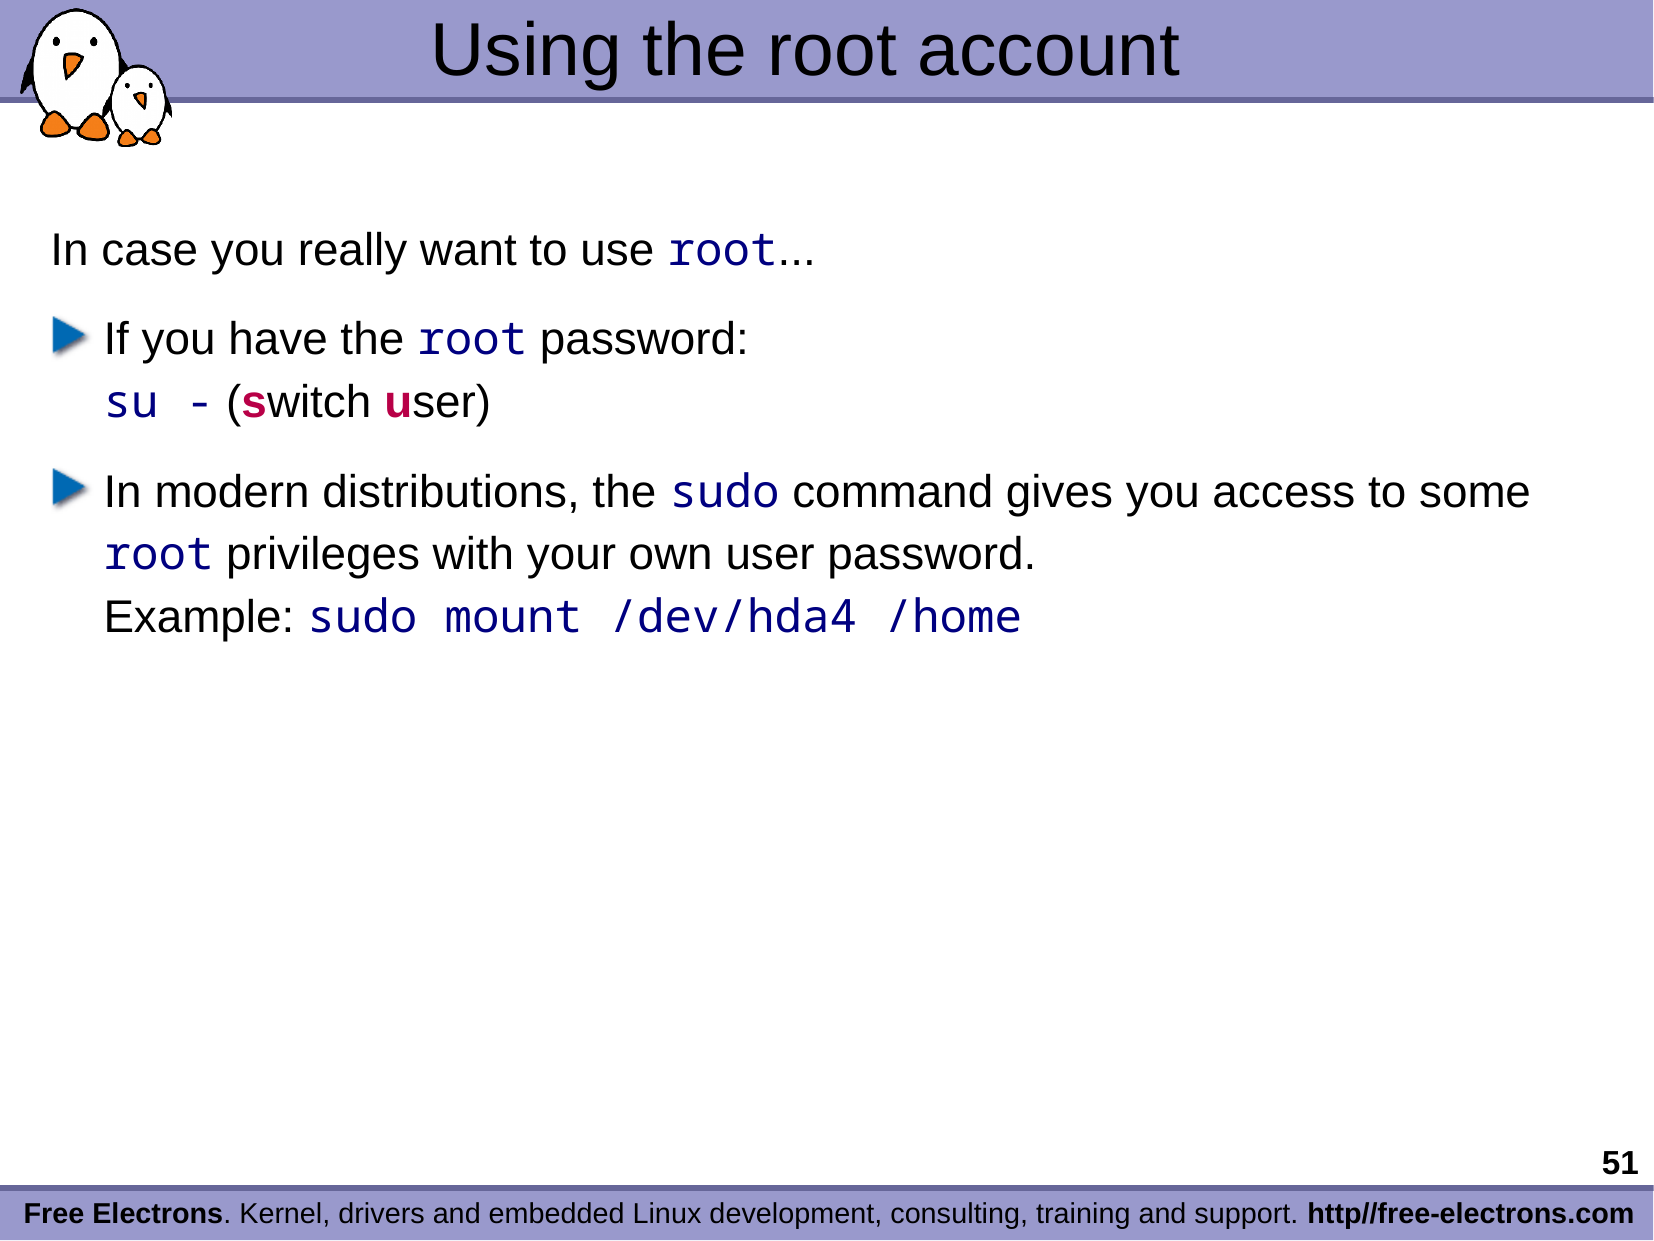

# Using the root account
In case you really want to use root...
If you have the root password:
su - (switch user)
In modern distributions, the sudo command gives you access to some root privileges with your own user password.
Example: sudo mount /dev/hda4 /home